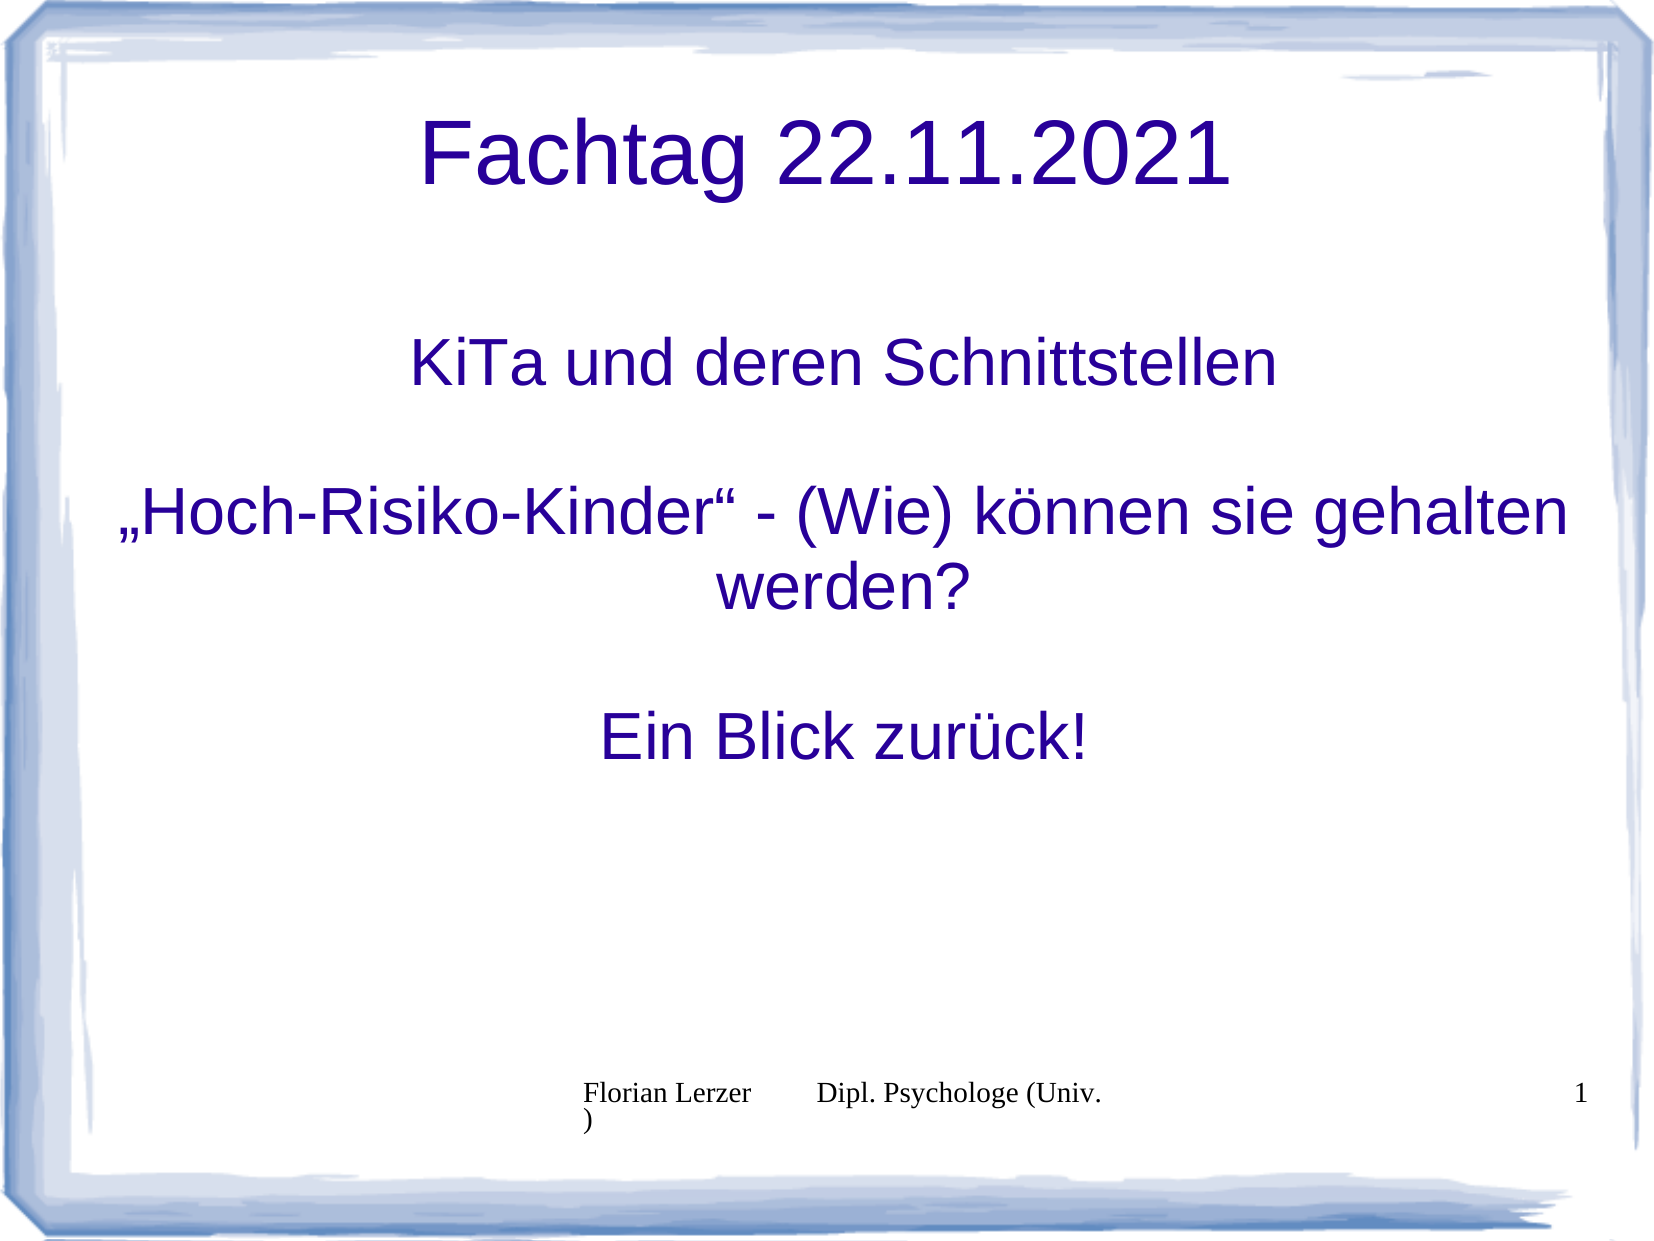

# Fachtag 22.11.2021
KiTa und deren Schnittstellen
„Hoch-Risiko-Kinder“ - (Wie) können sie gehalten werden?
Ein Blick zurück!
Florian Lerzer Dipl. Psychologe (Univ.)
1